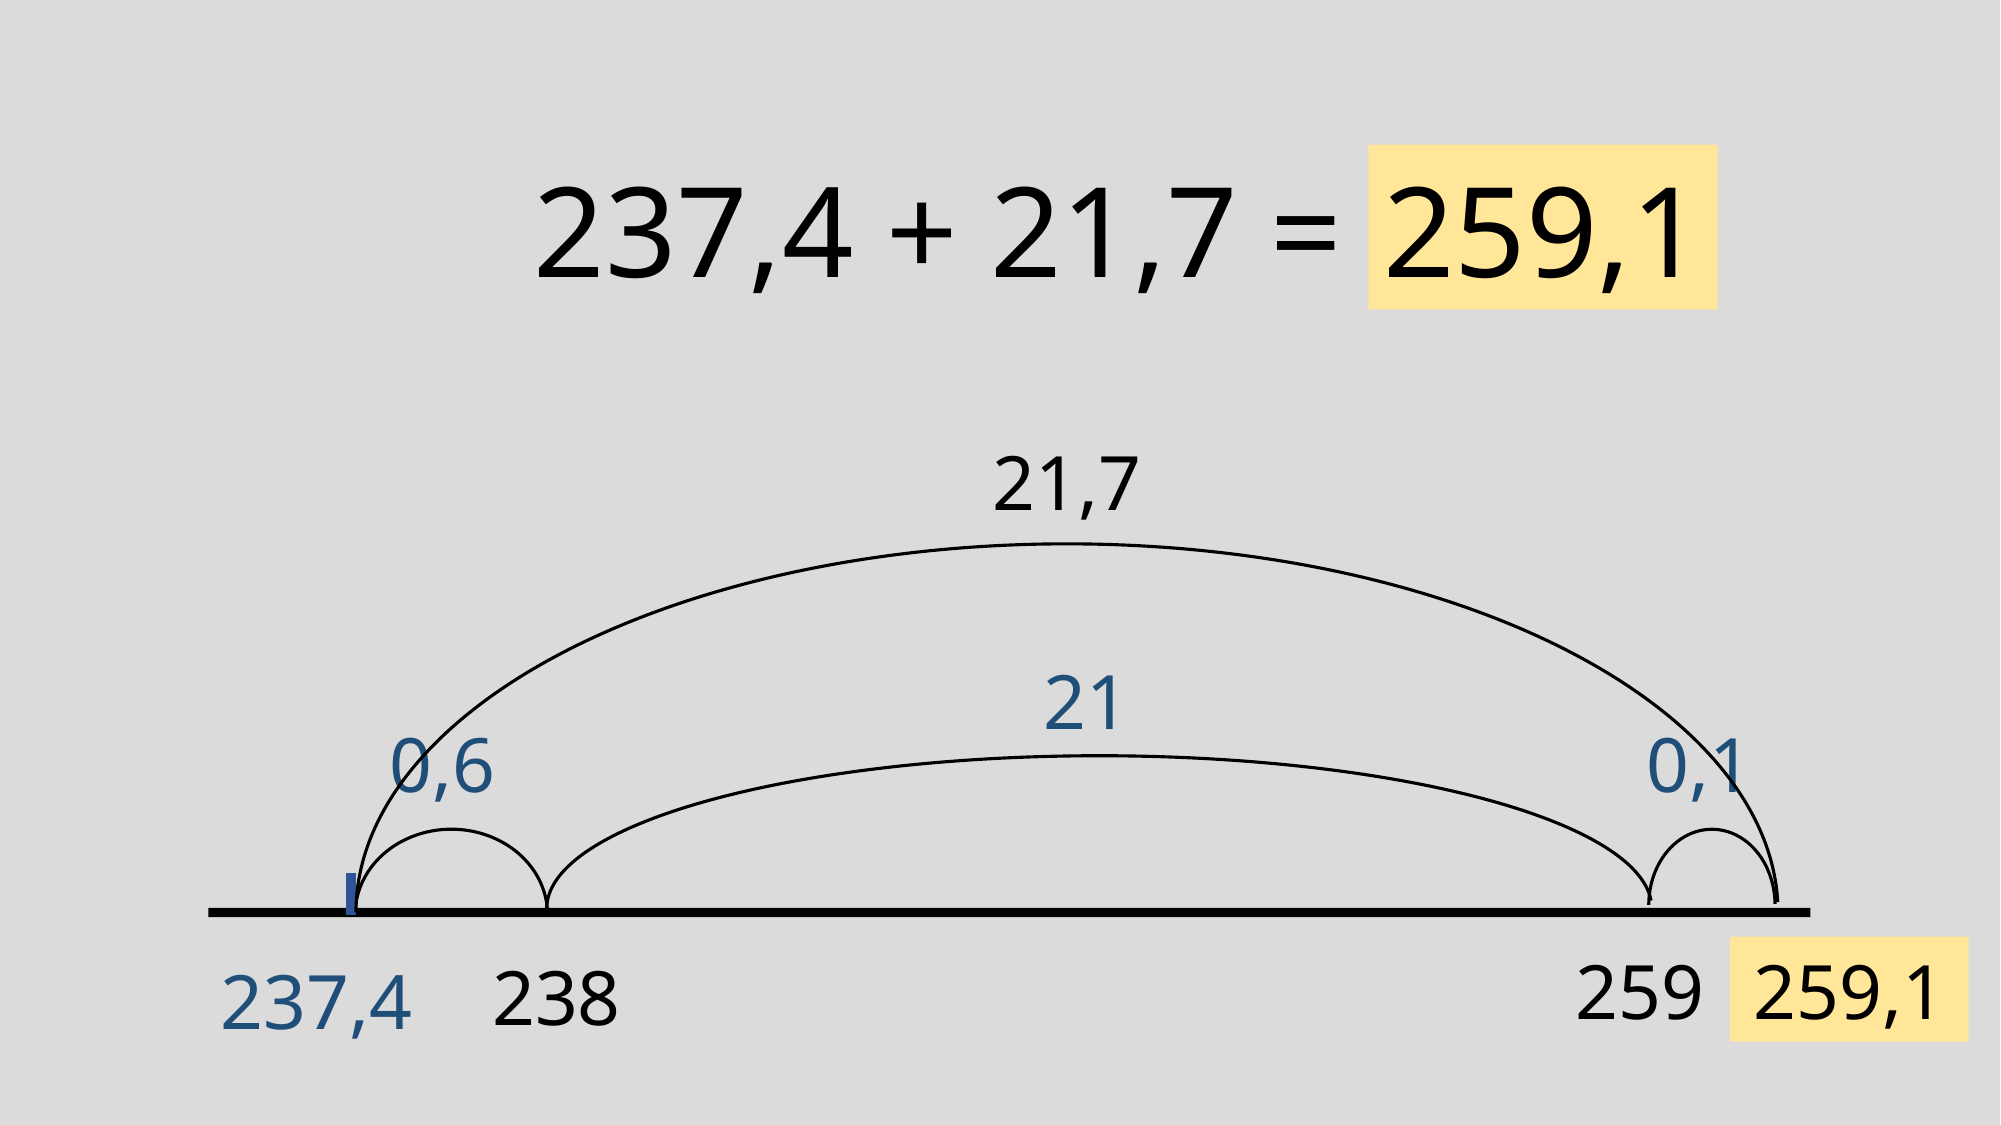

259,1
237,4 + 21,7 = ?
21,7
259,1
21
44
0,1
0,6
45
259,1
259
238
237,4